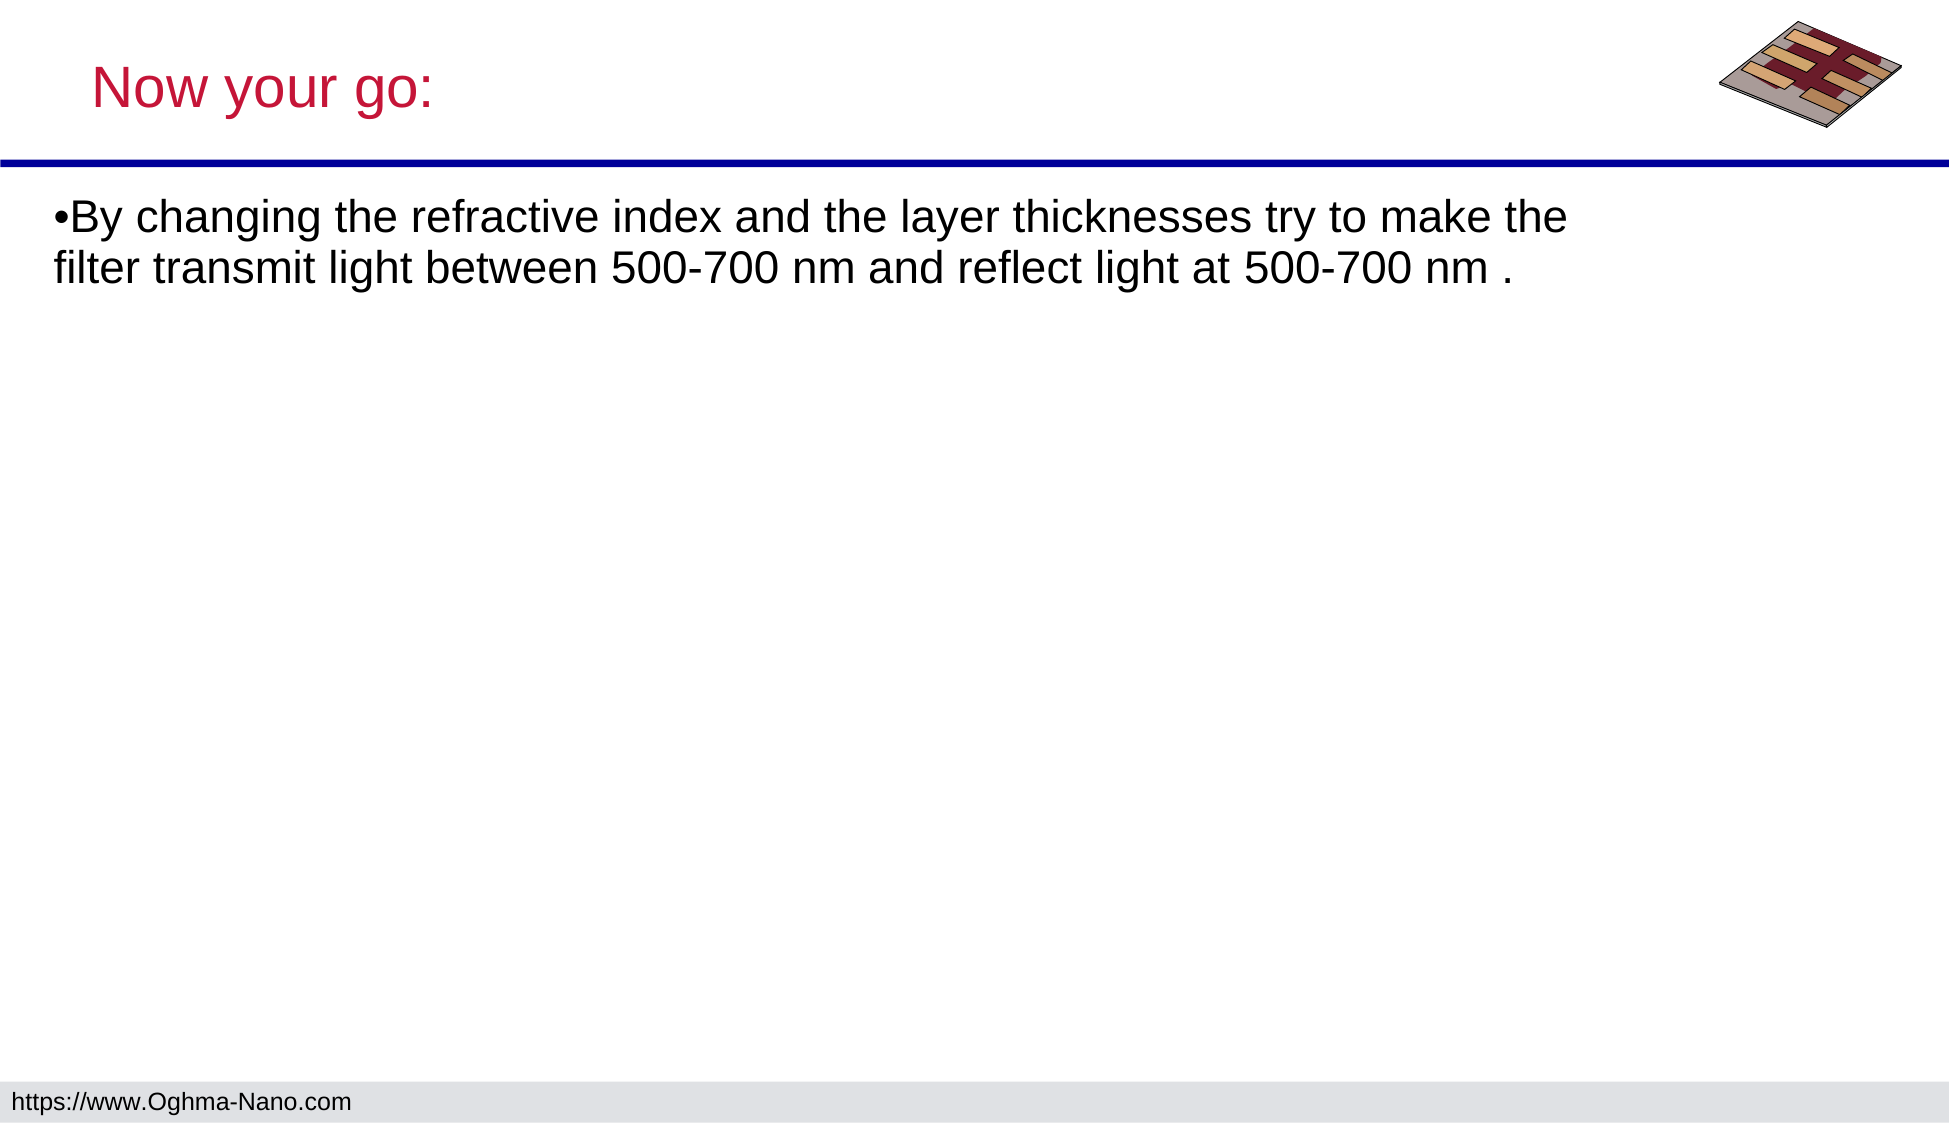

# Now your go:
By changing the refractive index and the layer thicknesses try to make the filter transmit light between 500-700 nm and reflect light at 500-700 nm .